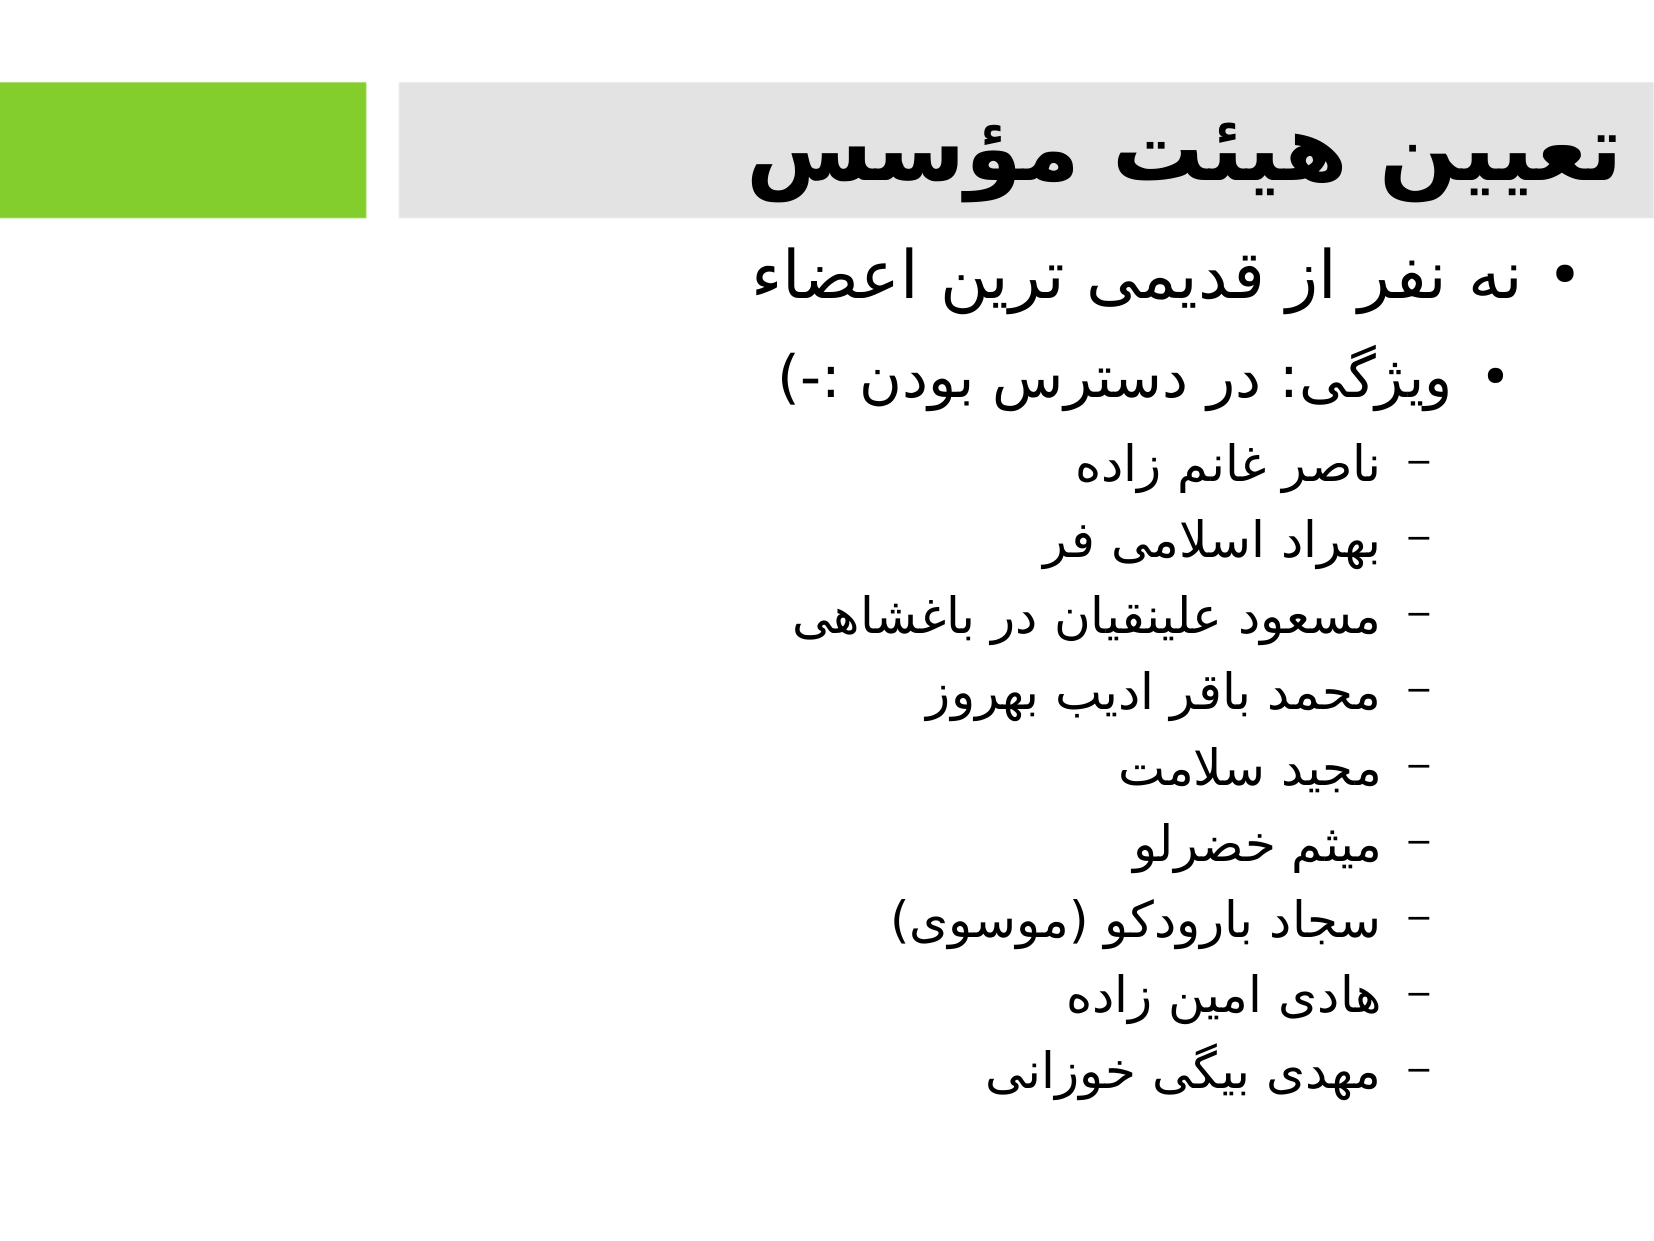

# تعیین هیئت مؤسس
نه نفر از قدیمی ترین اعضاء
ویژگی: در دسترس بودن :-)
ناصر غانم زاده
بهراد اسلامی فر
مسعود علینقیان در باغشاهی
محمد باقر ادیب بهروز
مجید سلامت
میثم خضرلو
سجاد بارودکو (موسوی)
هادی امین زاده
مهدی بیگی خوزانی